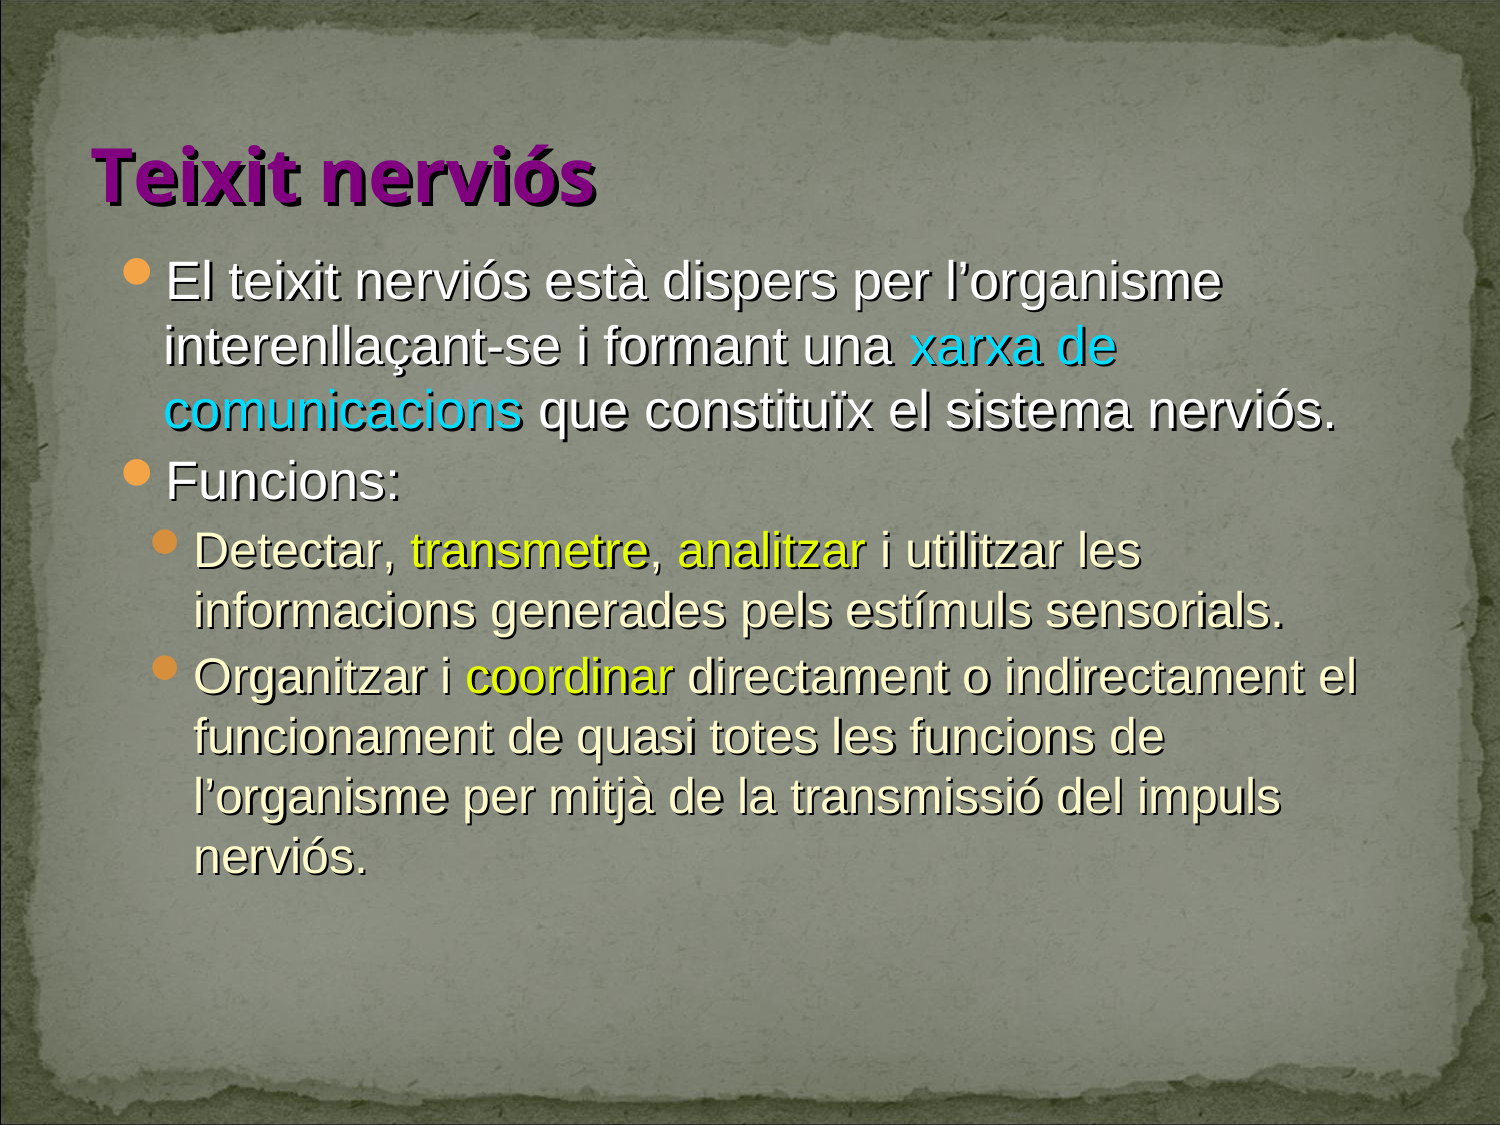

Teixit nerviós
# El teixit nerviós està dispers per l’organisme interenllaçant-se i formant una xarxa de comunicacions que constituïx el sistema nerviós.
Funcions:
Detectar, transmetre, analitzar i utilitzar les informacions generades pels estímuls sensorials.
Organitzar i coordinar directament o indirectament el funcionament de quasi totes les funcions de l’organisme per mitjà de la transmissió del impuls nerviós.